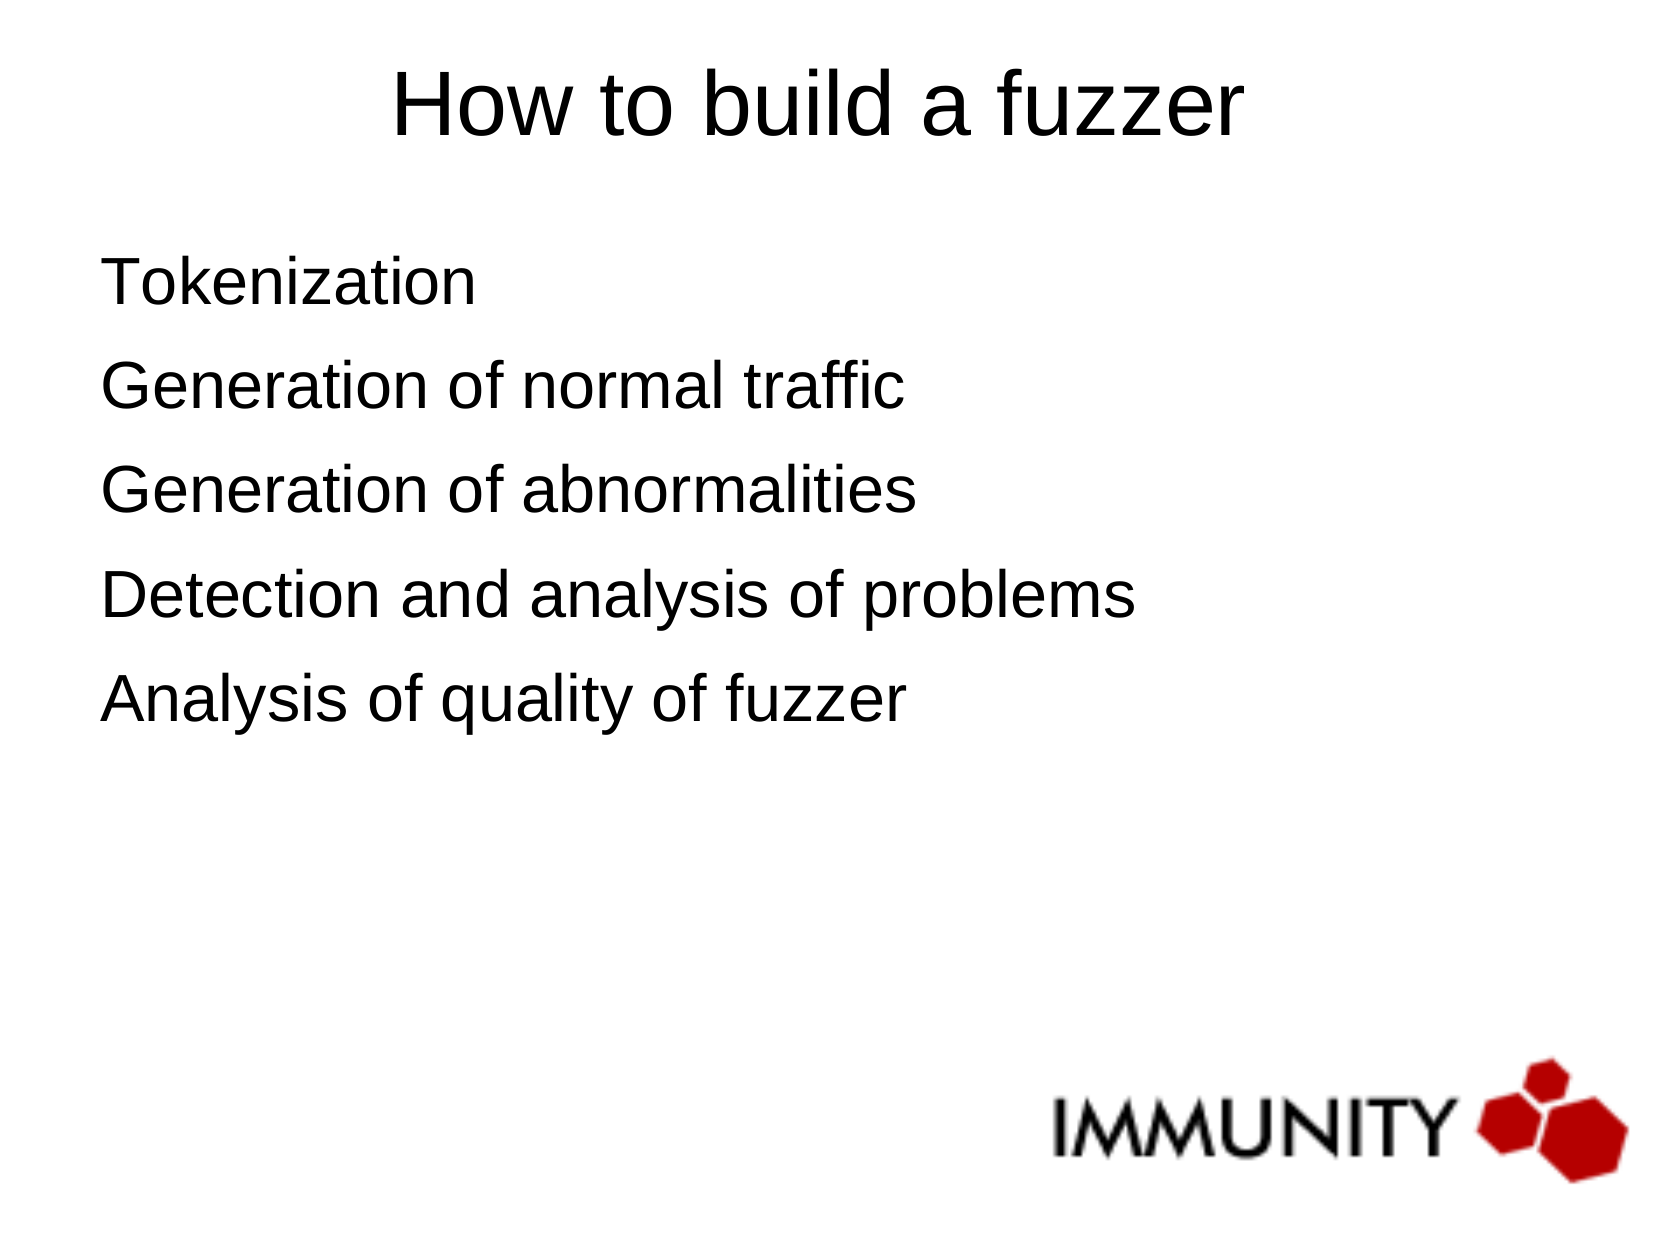

# How to build a fuzzer
Tokenization
Generation of normal traffic
Generation of abnormalities
Detection and analysis of problems
Analysis of quality of fuzzer